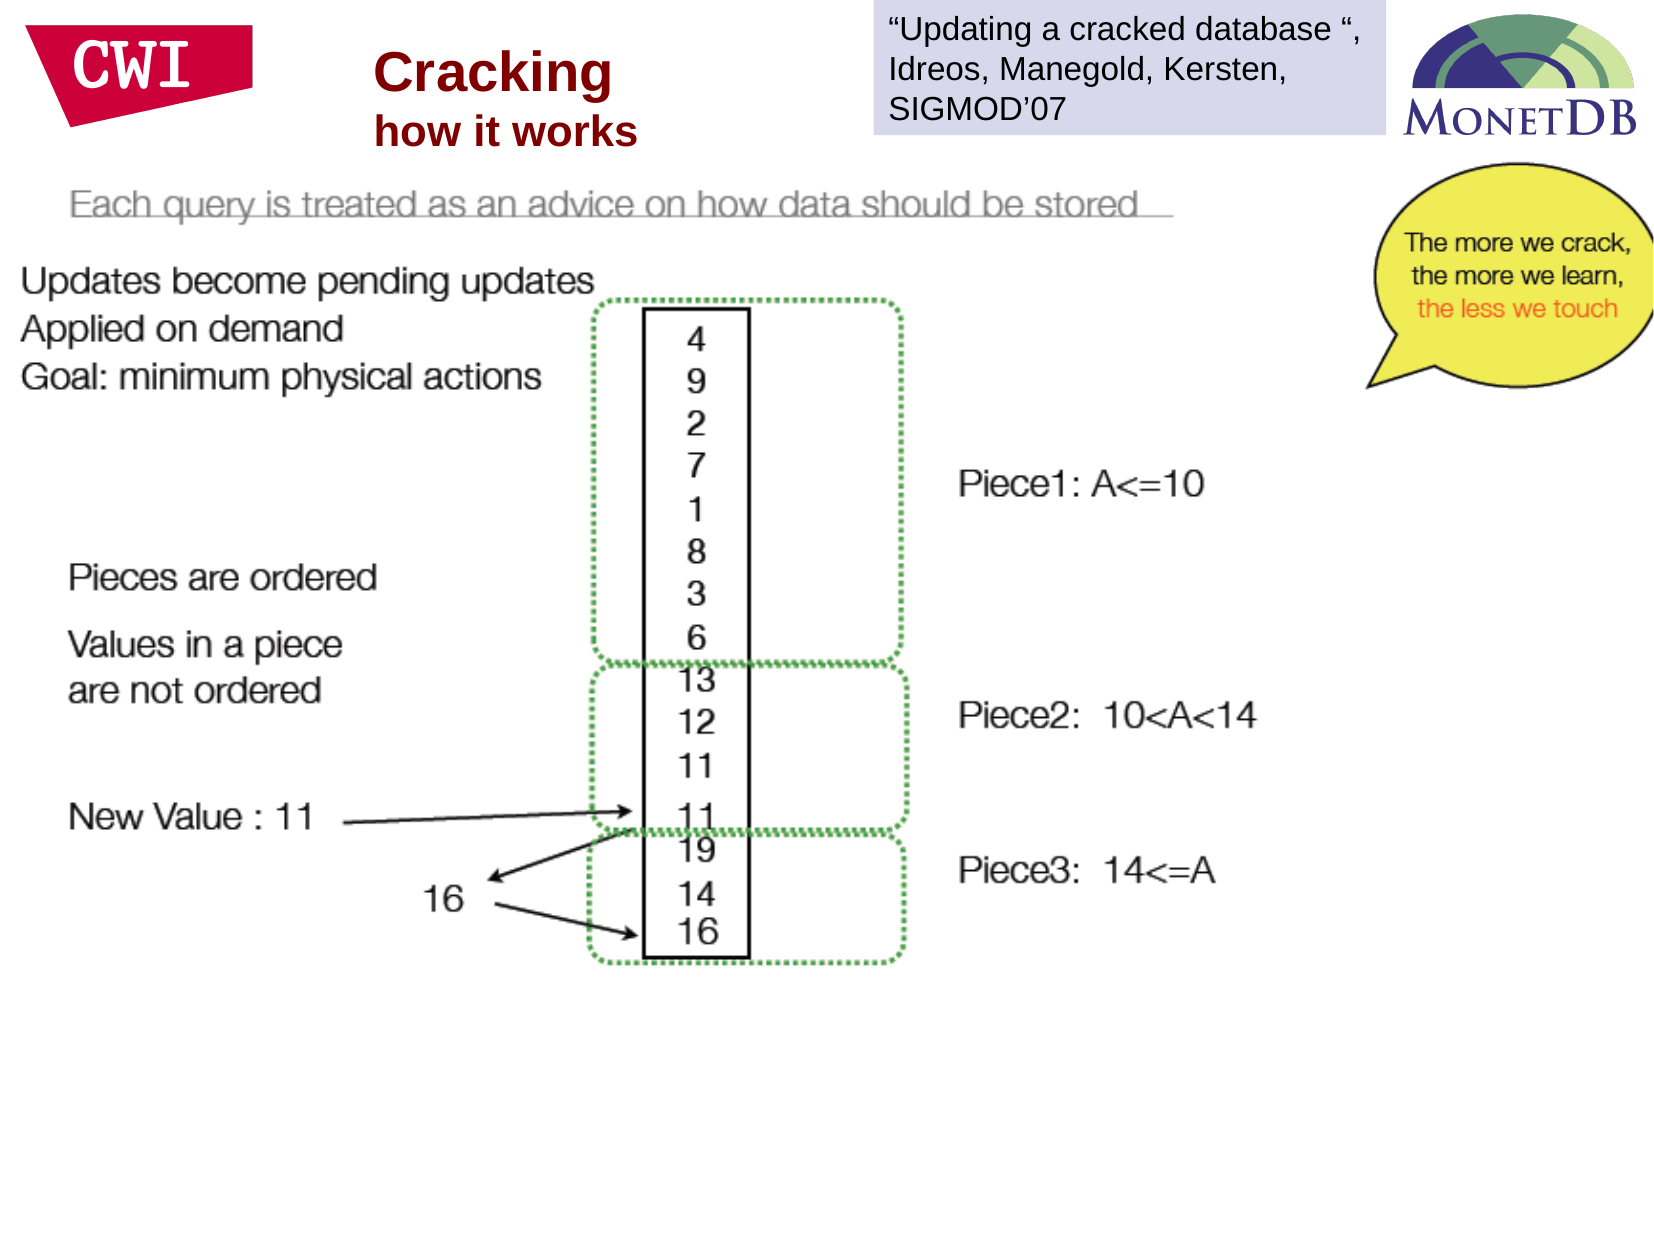

“Updating a cracked database “, Idreos, Manegold, Kersten, SIGMOD’07
# Cracking how it works